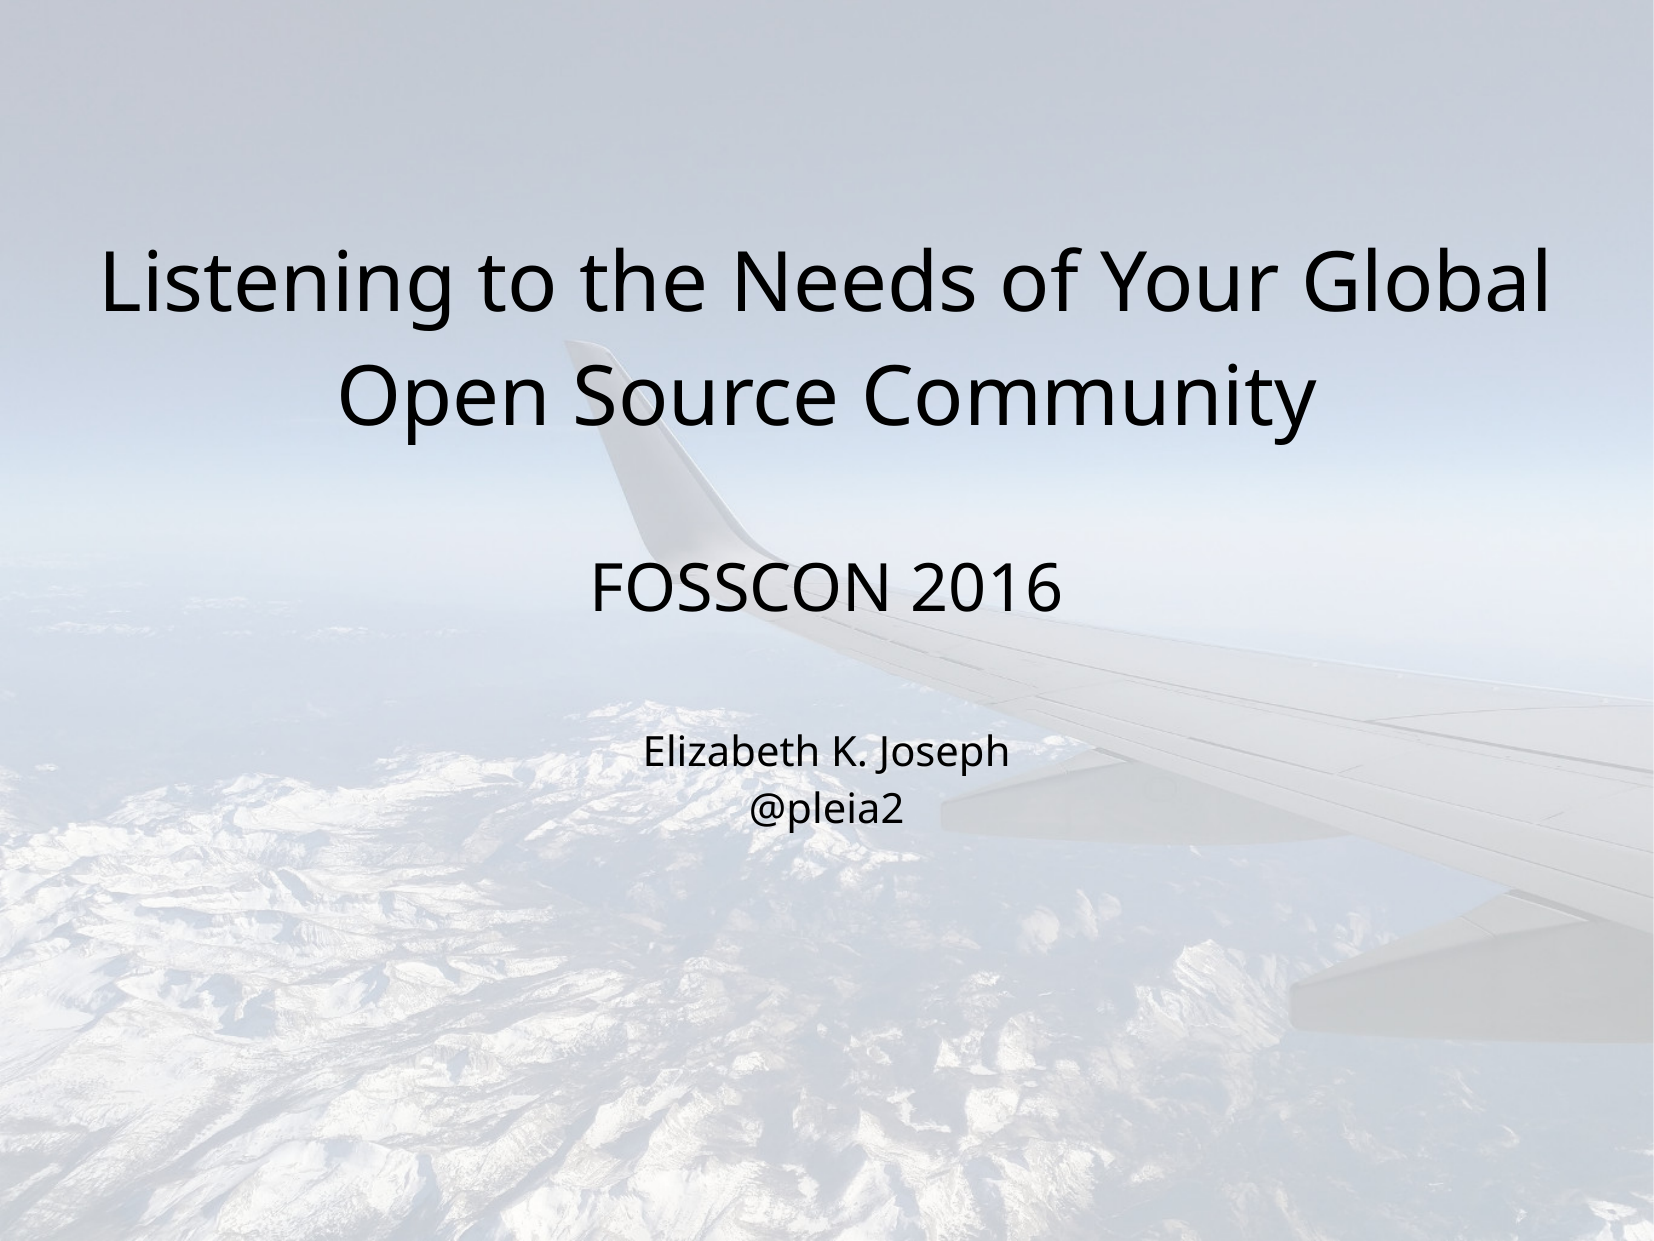

# Listening to the Needs of Your Global Open Source Community
FOSSCON 2016
Elizabeth K. Joseph
@pleia2